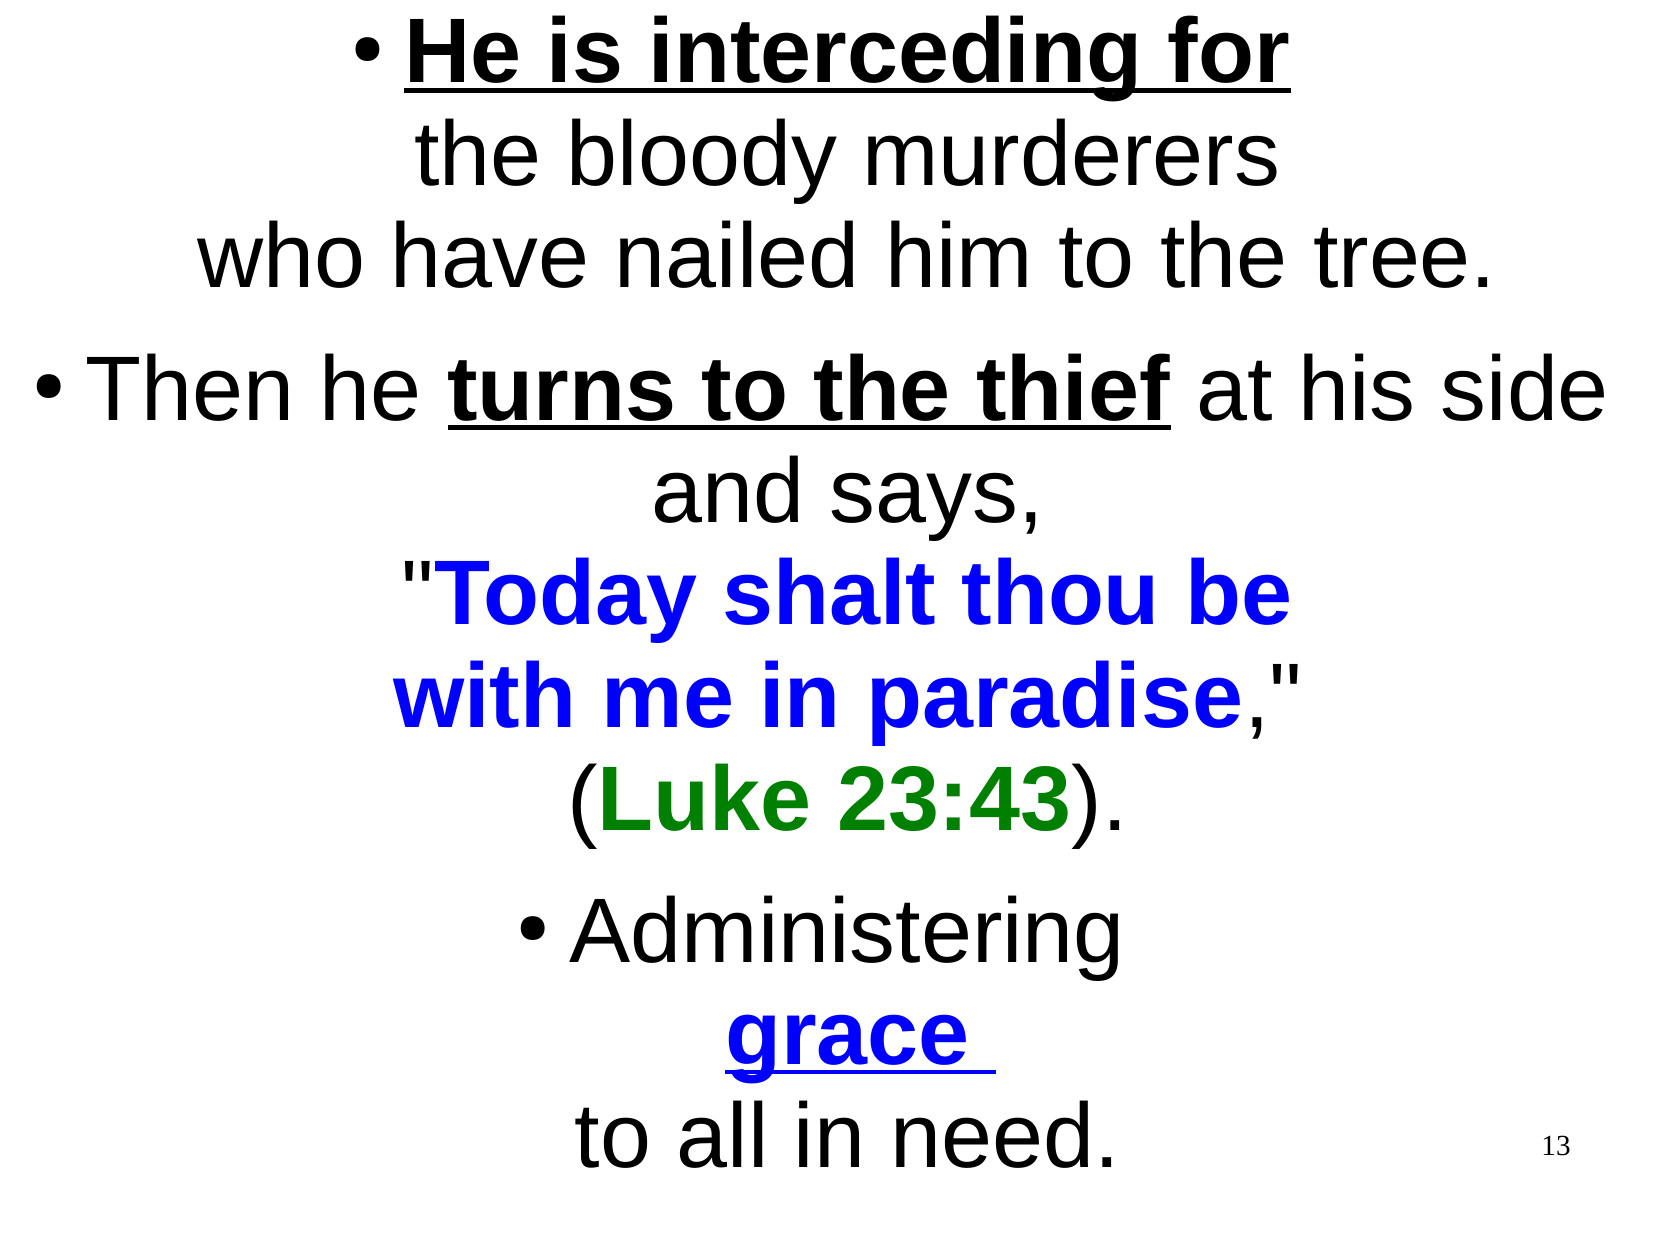

# He is interceding for the bloody murderers who have nailed him to the tree.
Then he turns to the thief at his side
and says,
"Today shalt thou be
with me in paradise,"
(Luke 23:43).
Administering
grace
to all in need.
13